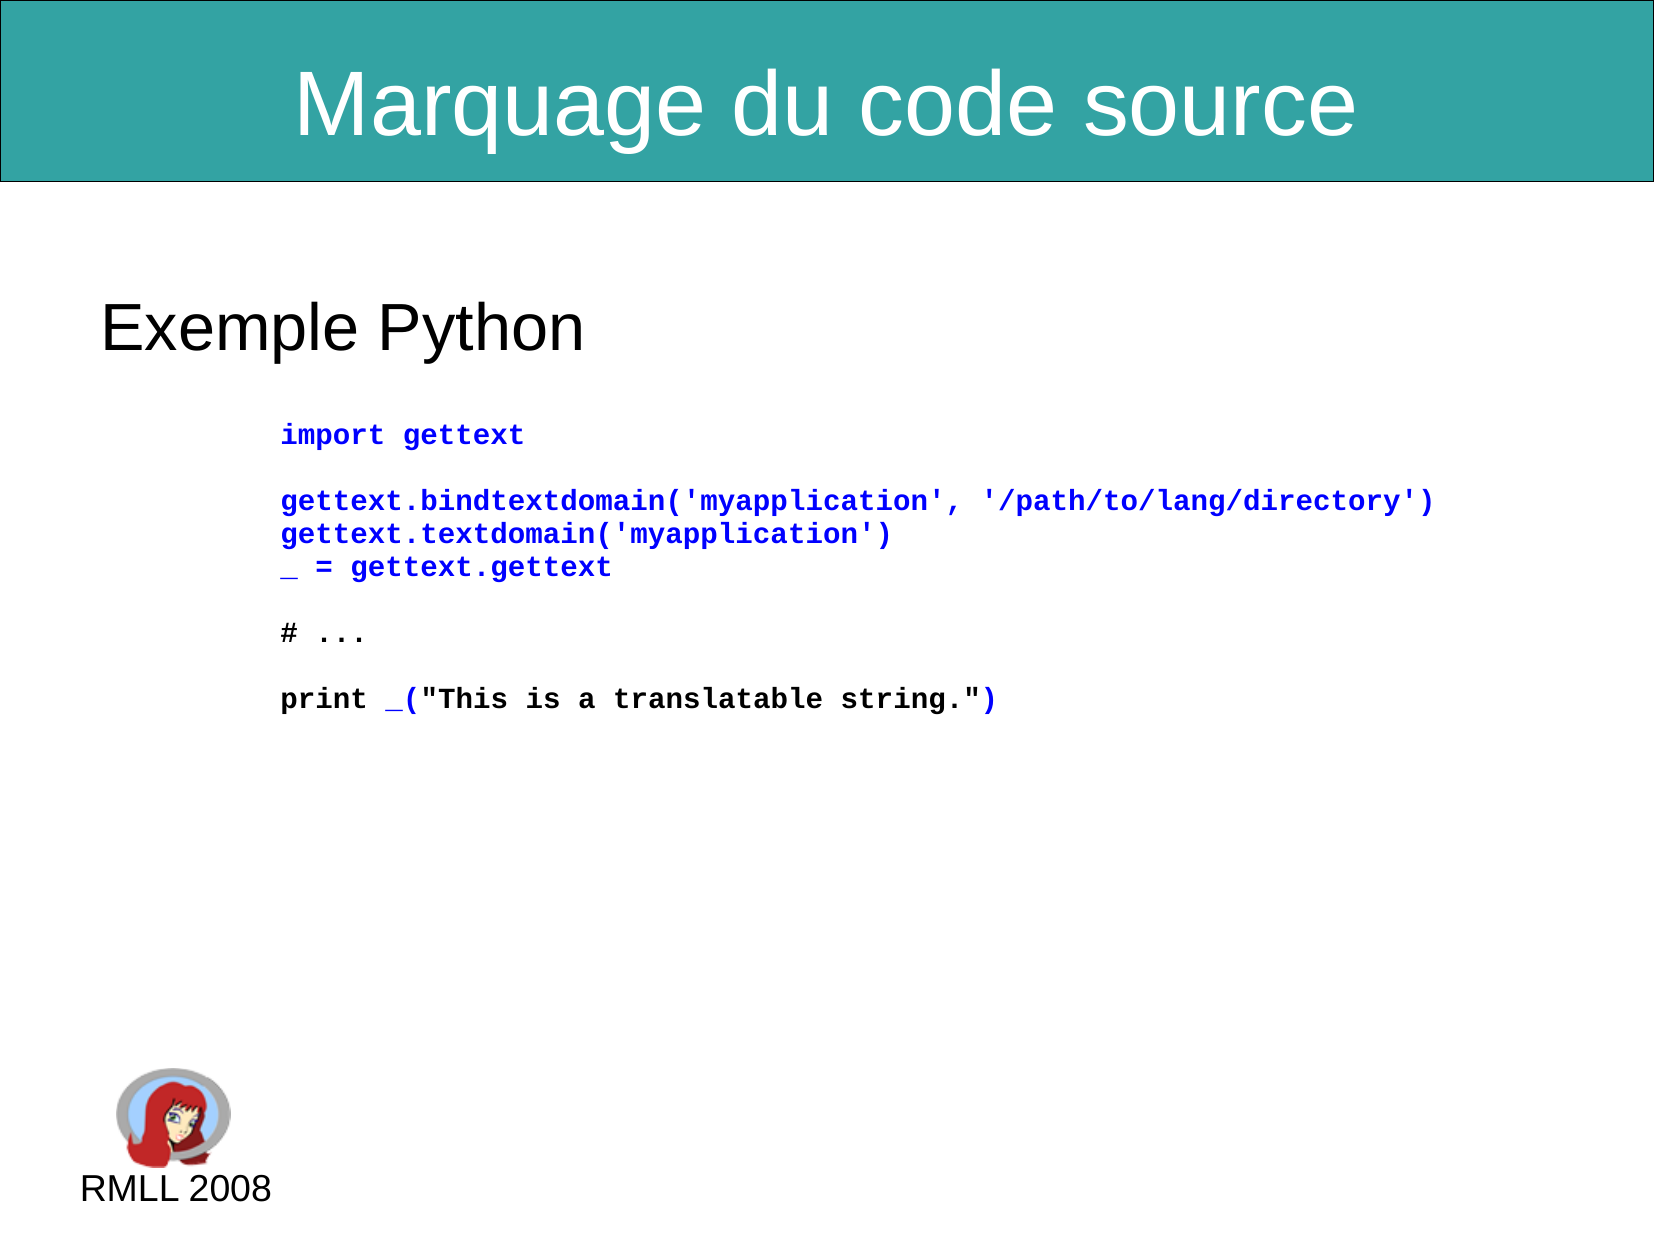

# Marquage du code source
Exemple Python
import gettext
gettext.bindtextdomain('myapplication', '/path/to/lang/directory')
gettext.textdomain('myapplication')
_ = gettext.gettext
# ...
print _("This is a translatable string.")